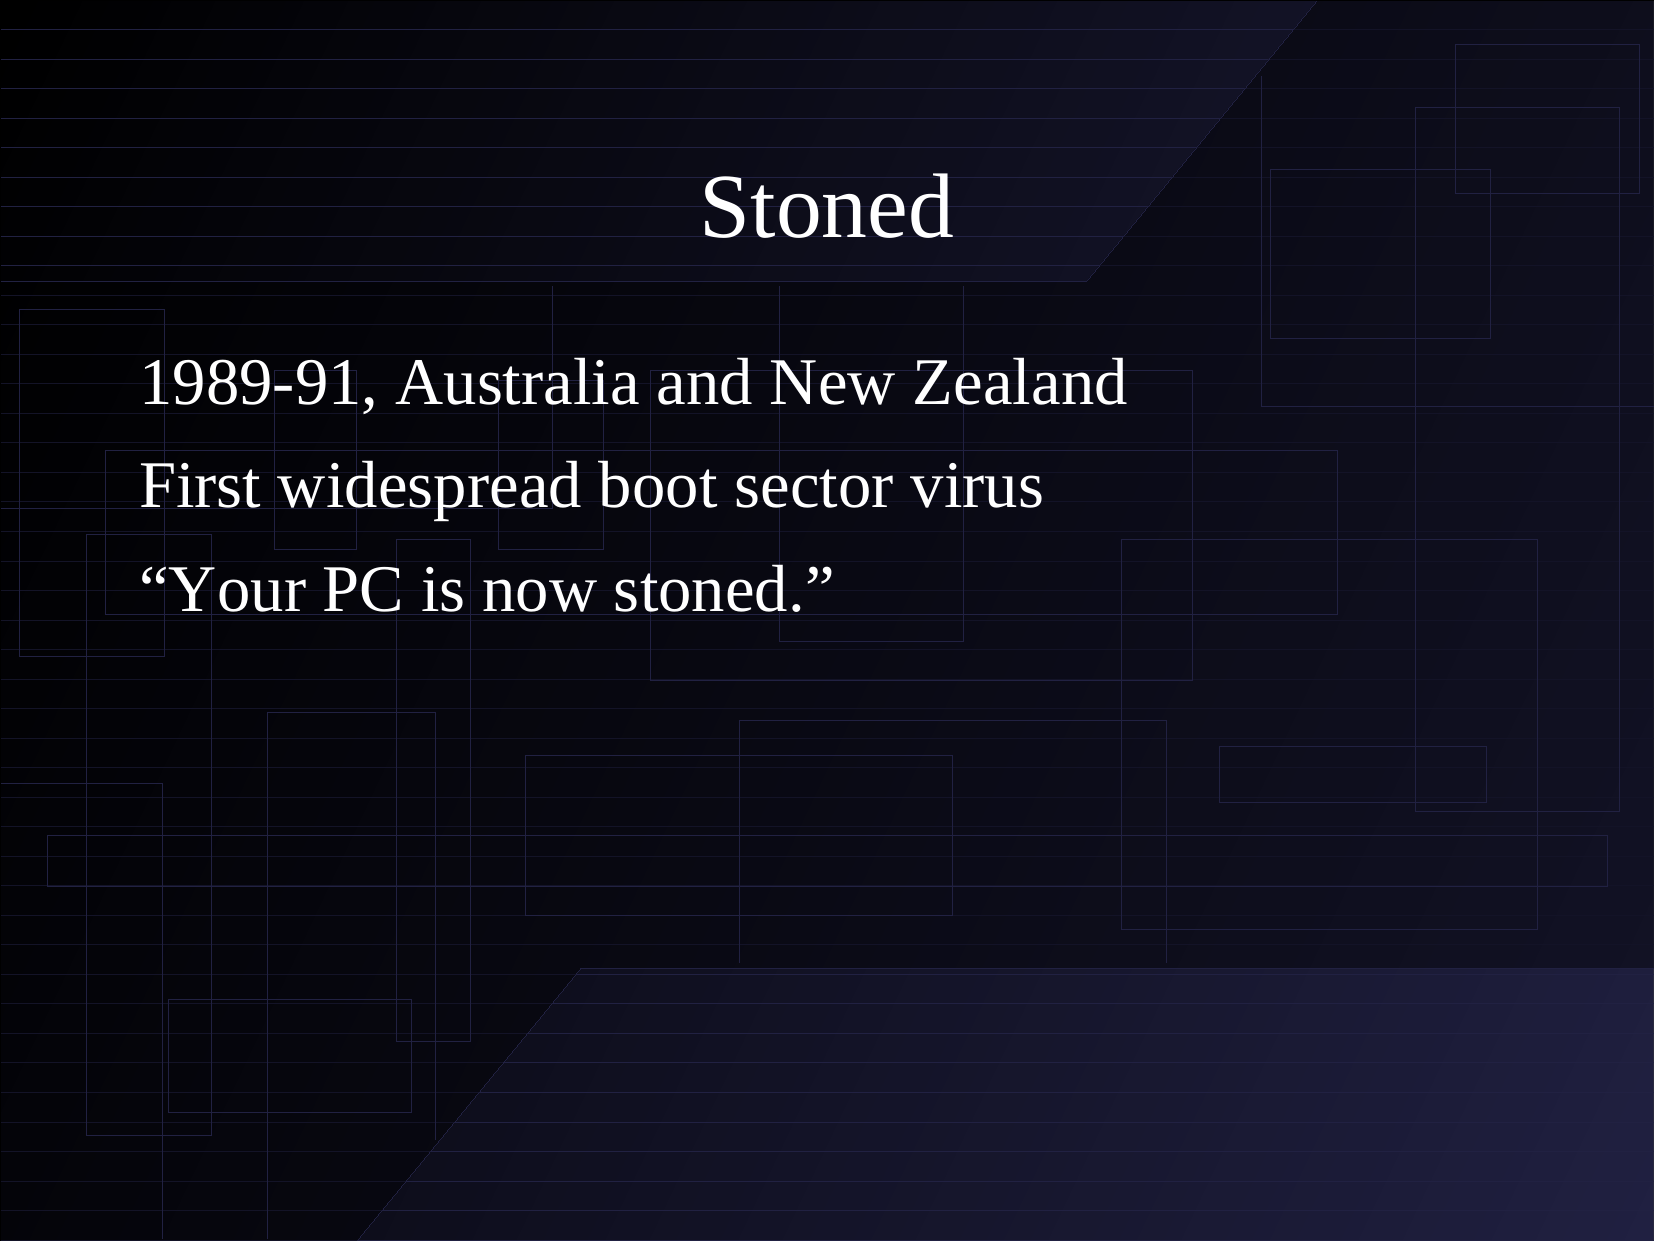

# Stoned
1989-91, Australia and New Zealand
First widespread boot sector virus
“Your PC is now stoned.”